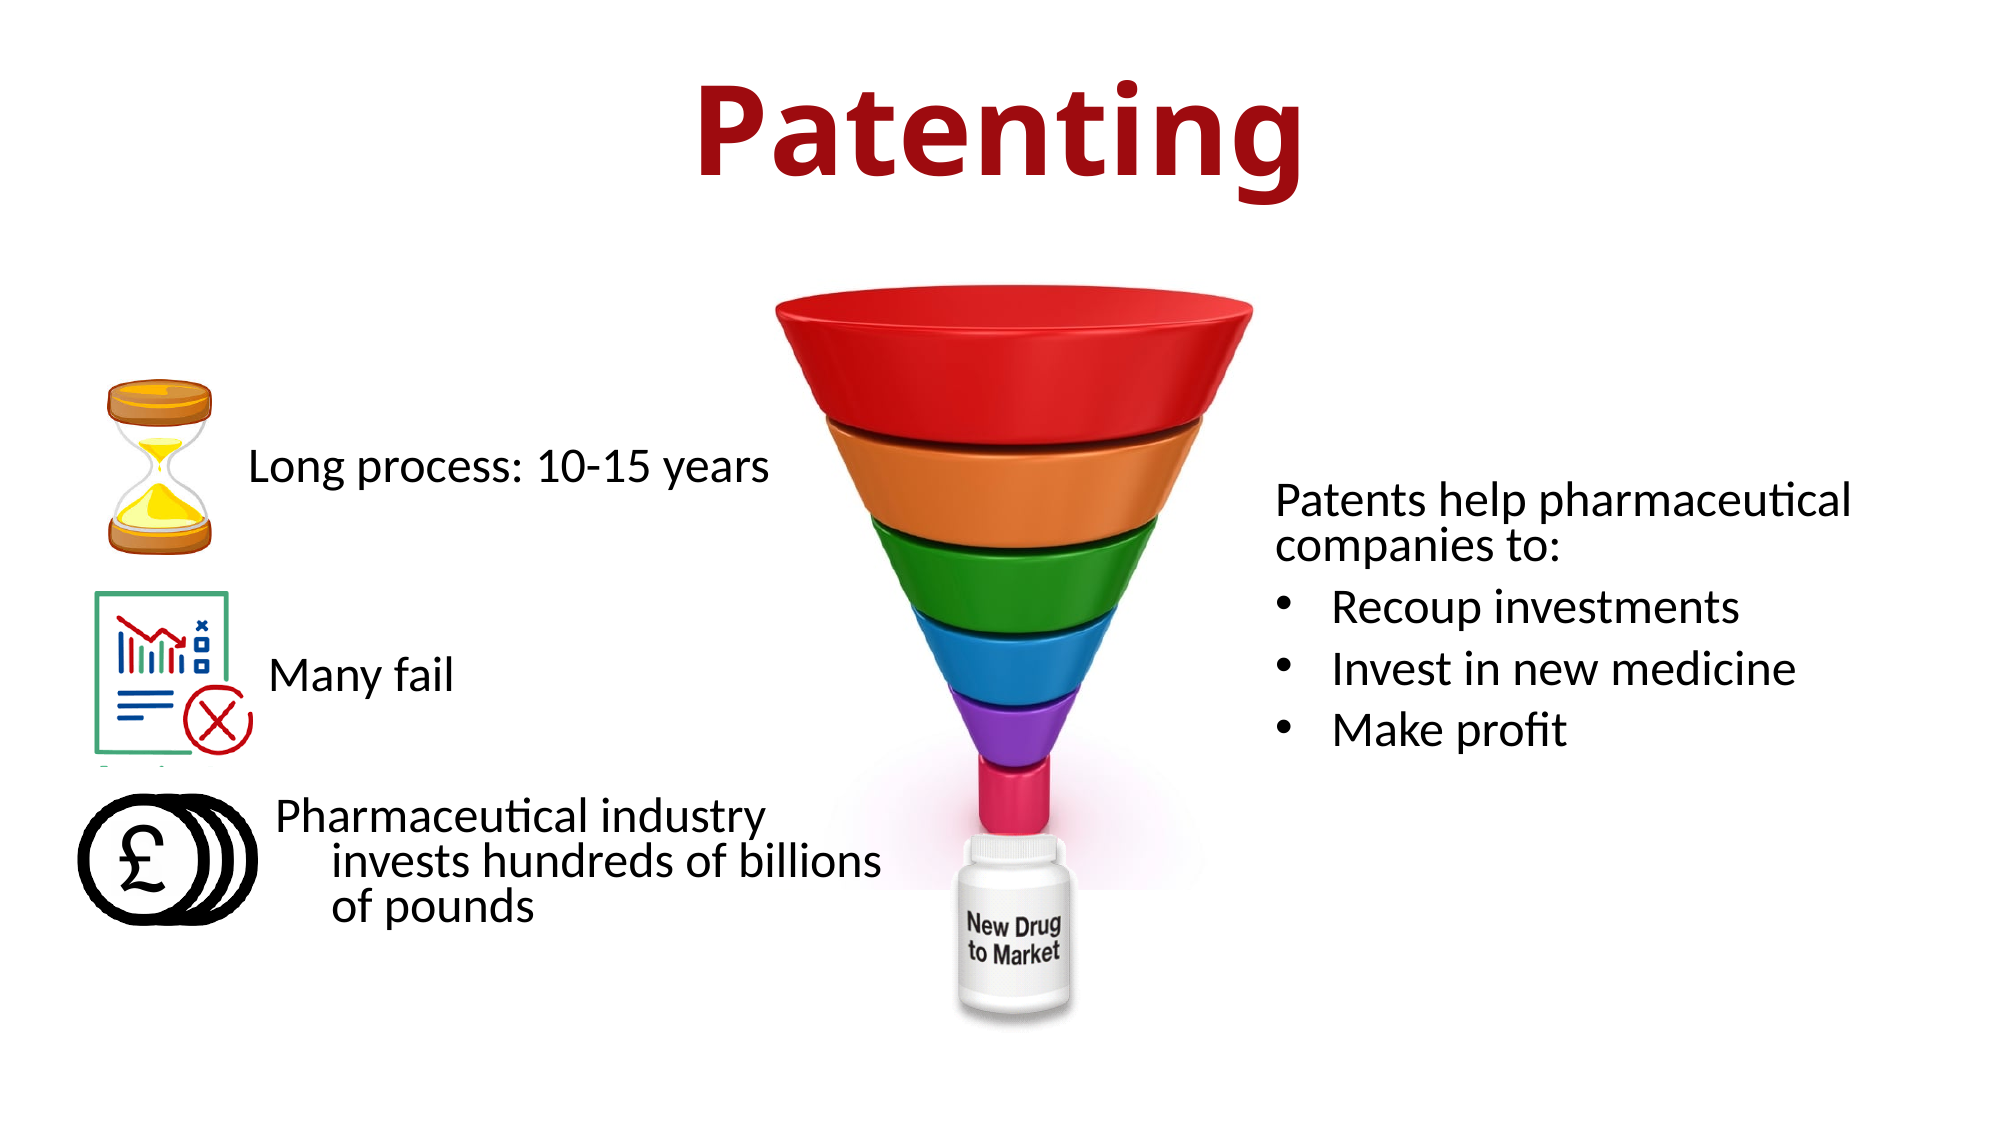

Patenting
Long process: 10-15 years
Patents help pharmaceutical companies to:
Recoup investments
Invest in new medicine
Make profit
Many fail
Pharmaceutical industry invests hundreds of billions of pounds